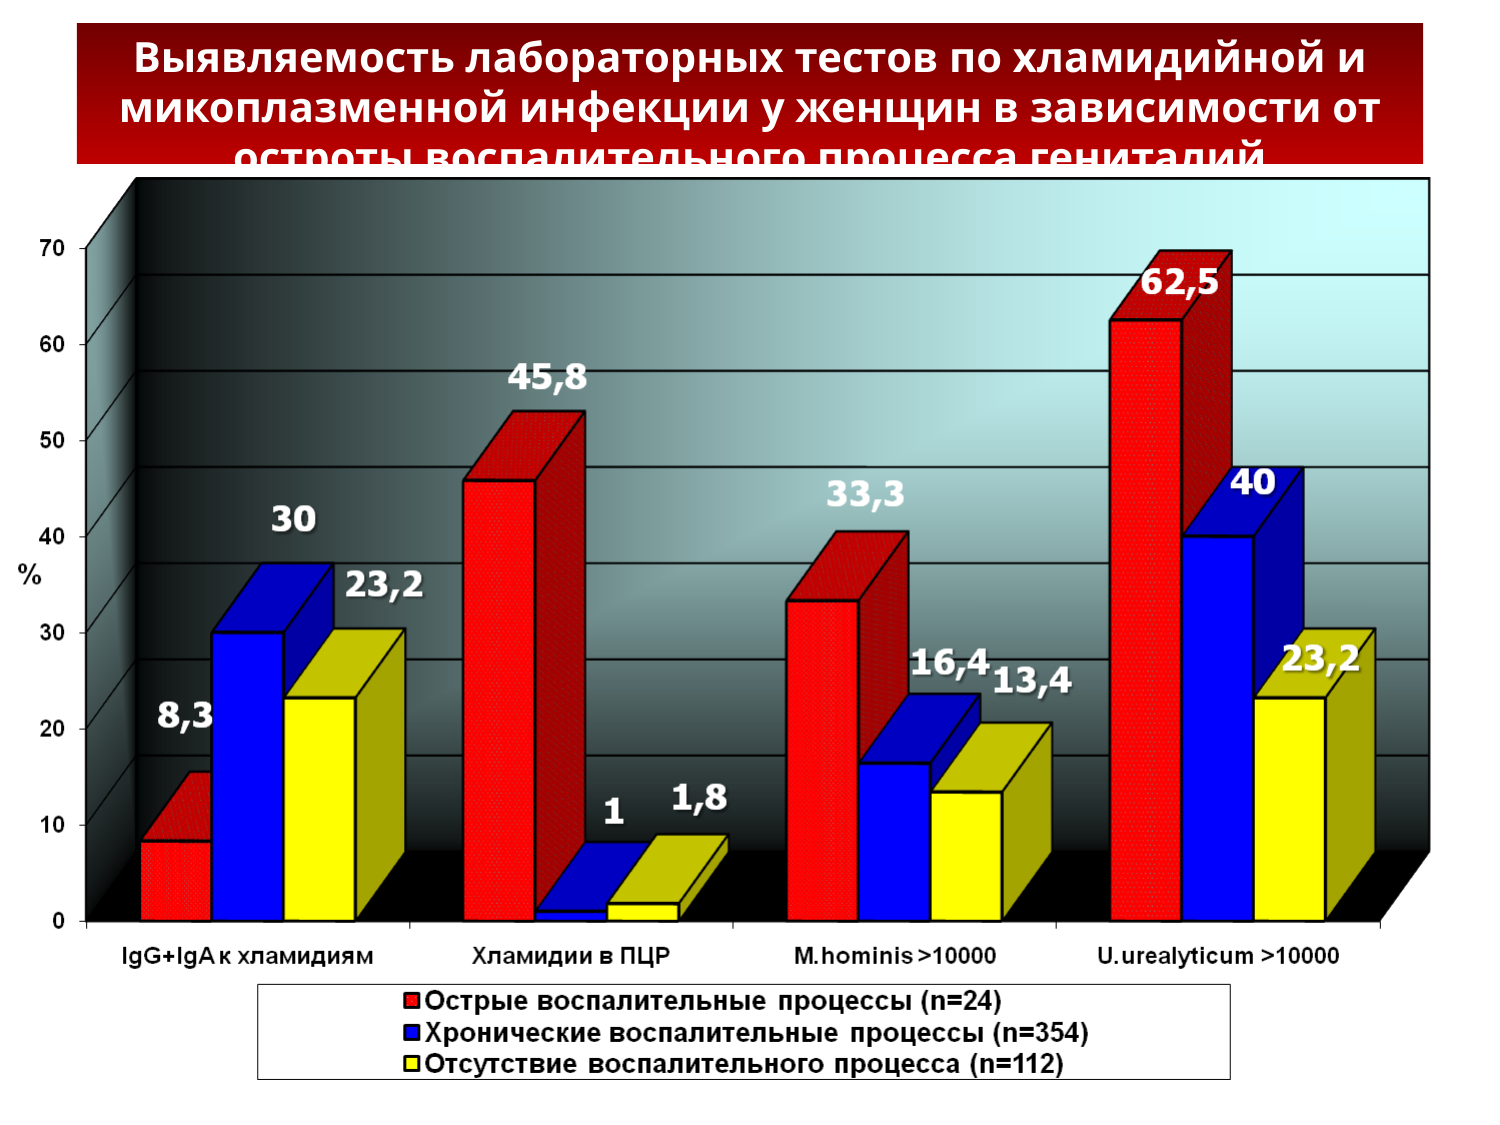

# Выявляемость лабораторных тестов по хламидийной и микоплазменной инфекции у женщин в зависимости от остроты воспалительного процесса гениталий